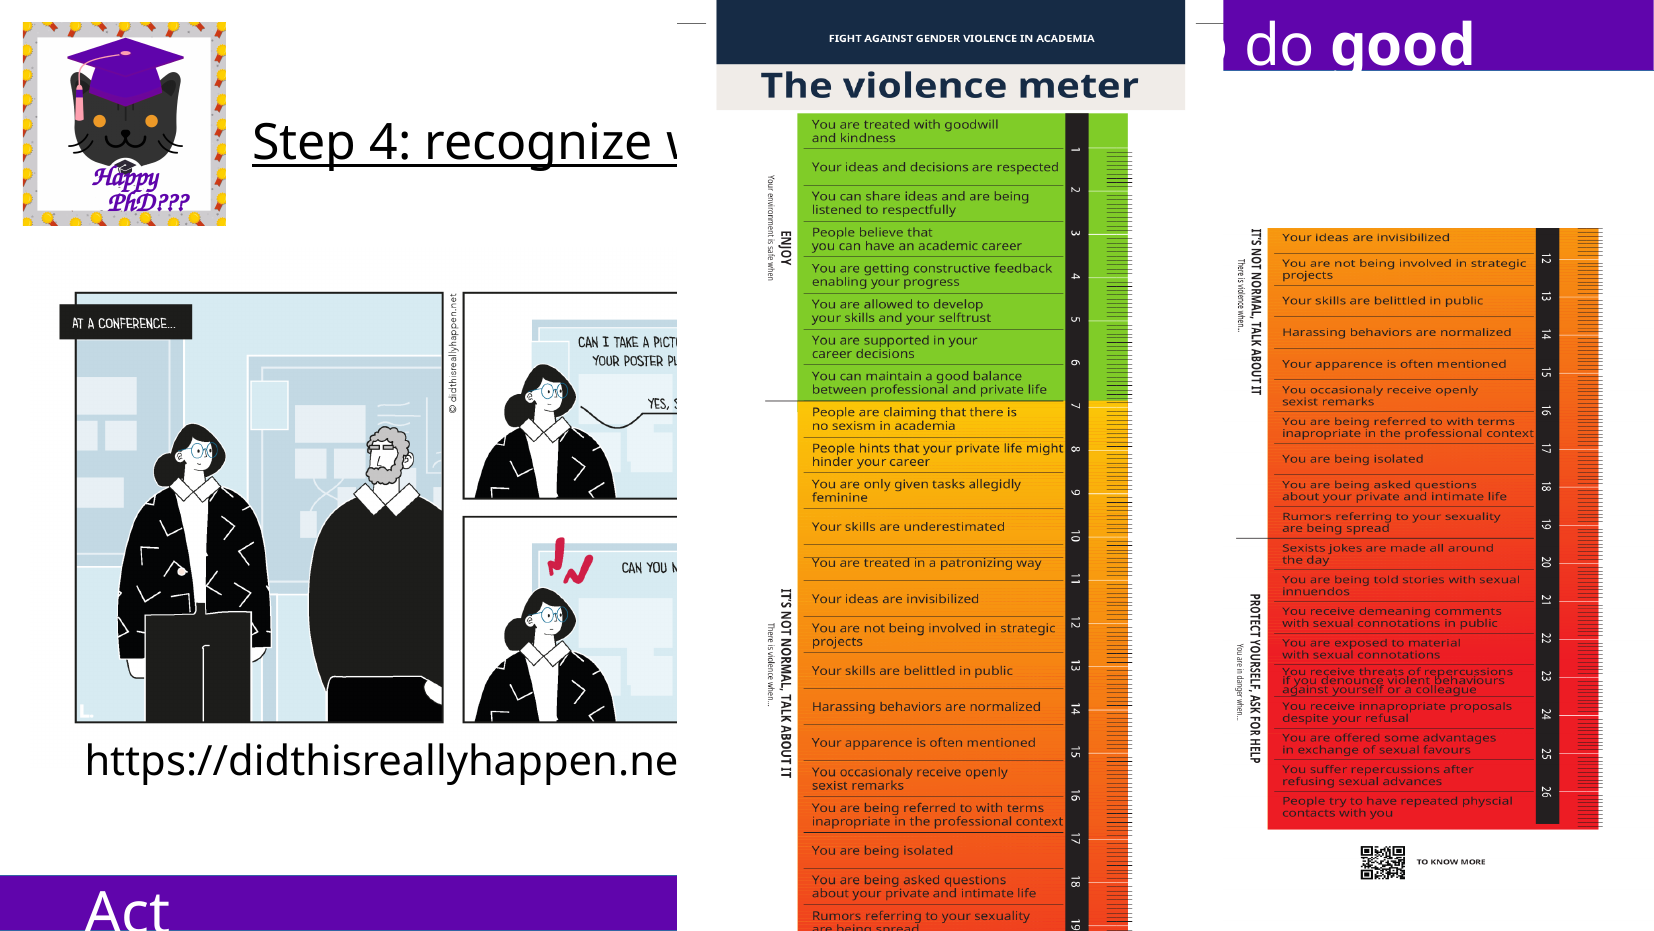

Step 4: recognize what is not acceptable
https://didthisreallyhappen.net/
Act